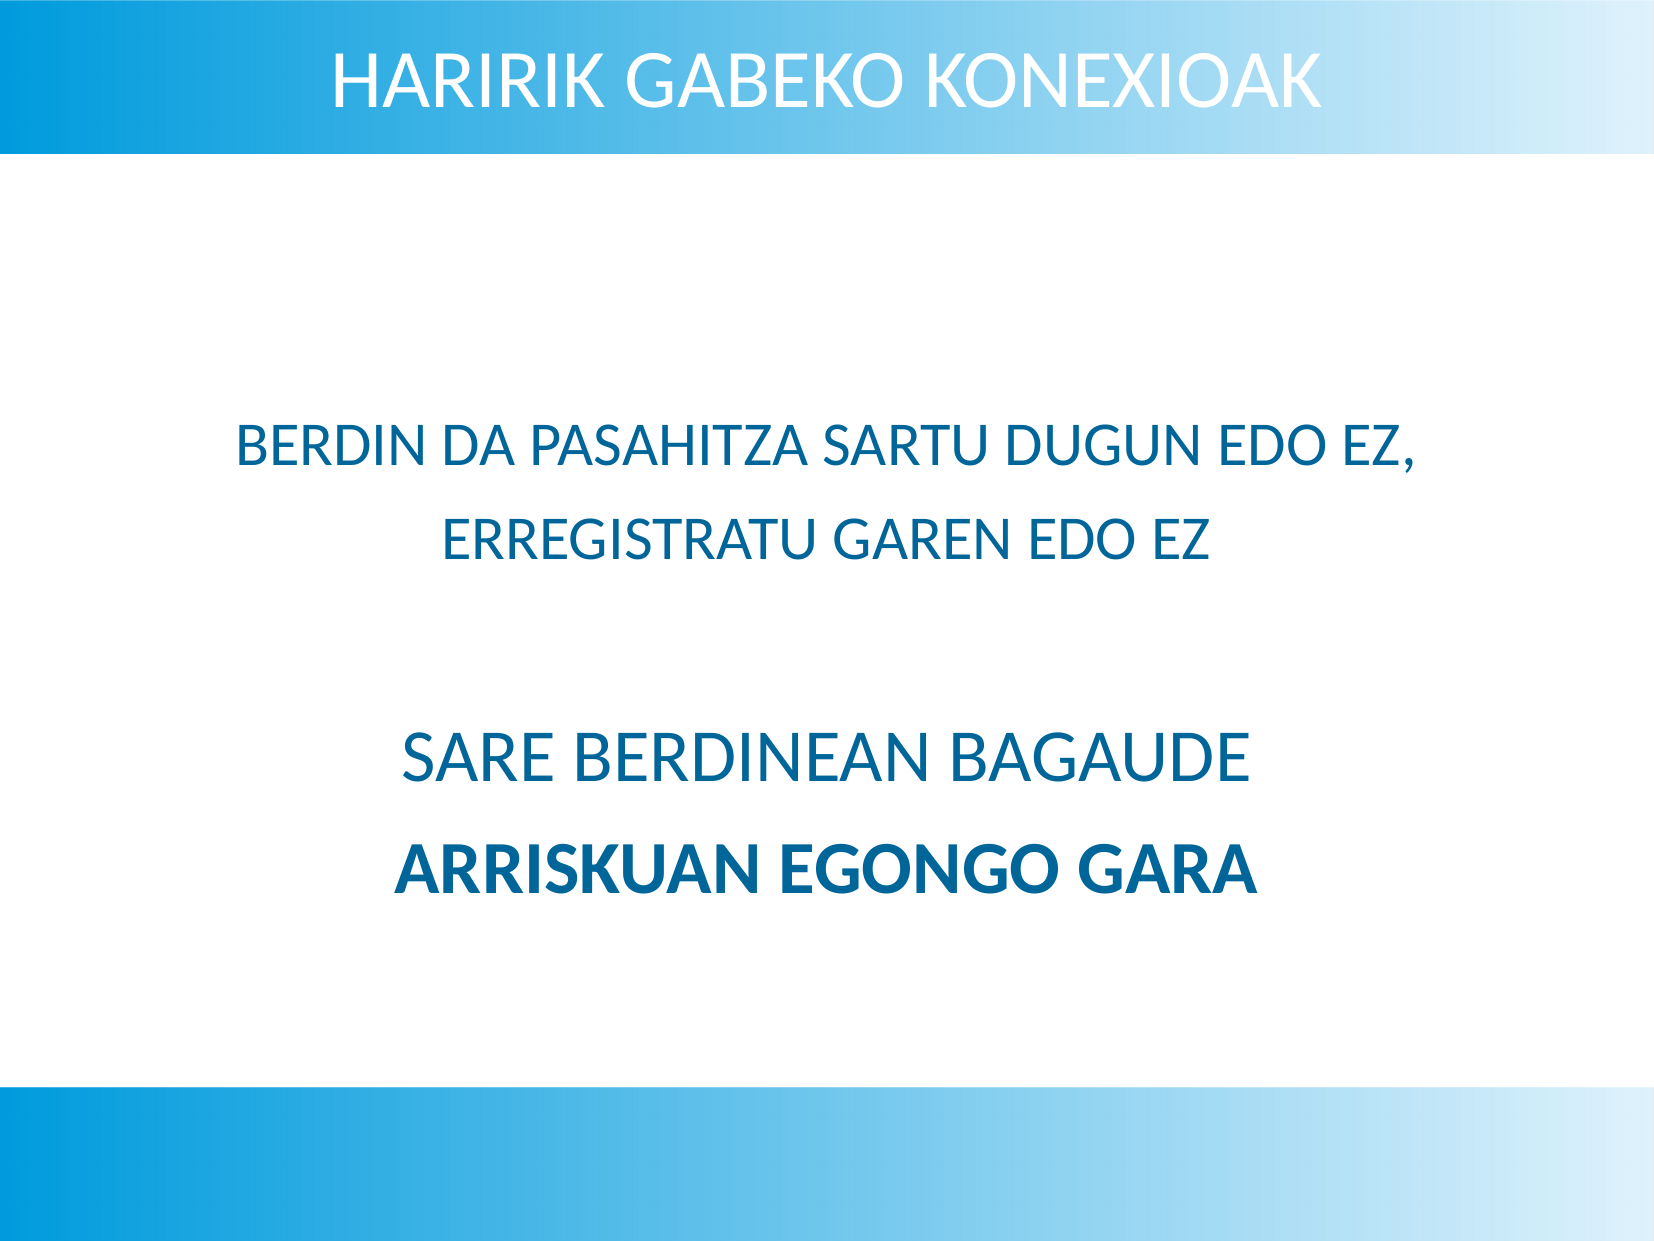

HARIRIK GABEKO KONEXIOAK
# BERDIN DA PASAHITZA SARTU DUGUN EDO EZ,
ERREGISTRATU GAREN EDO EZ
SARE BERDINEAN BAGAUDE
ARRISKUAN EGONGO GARA